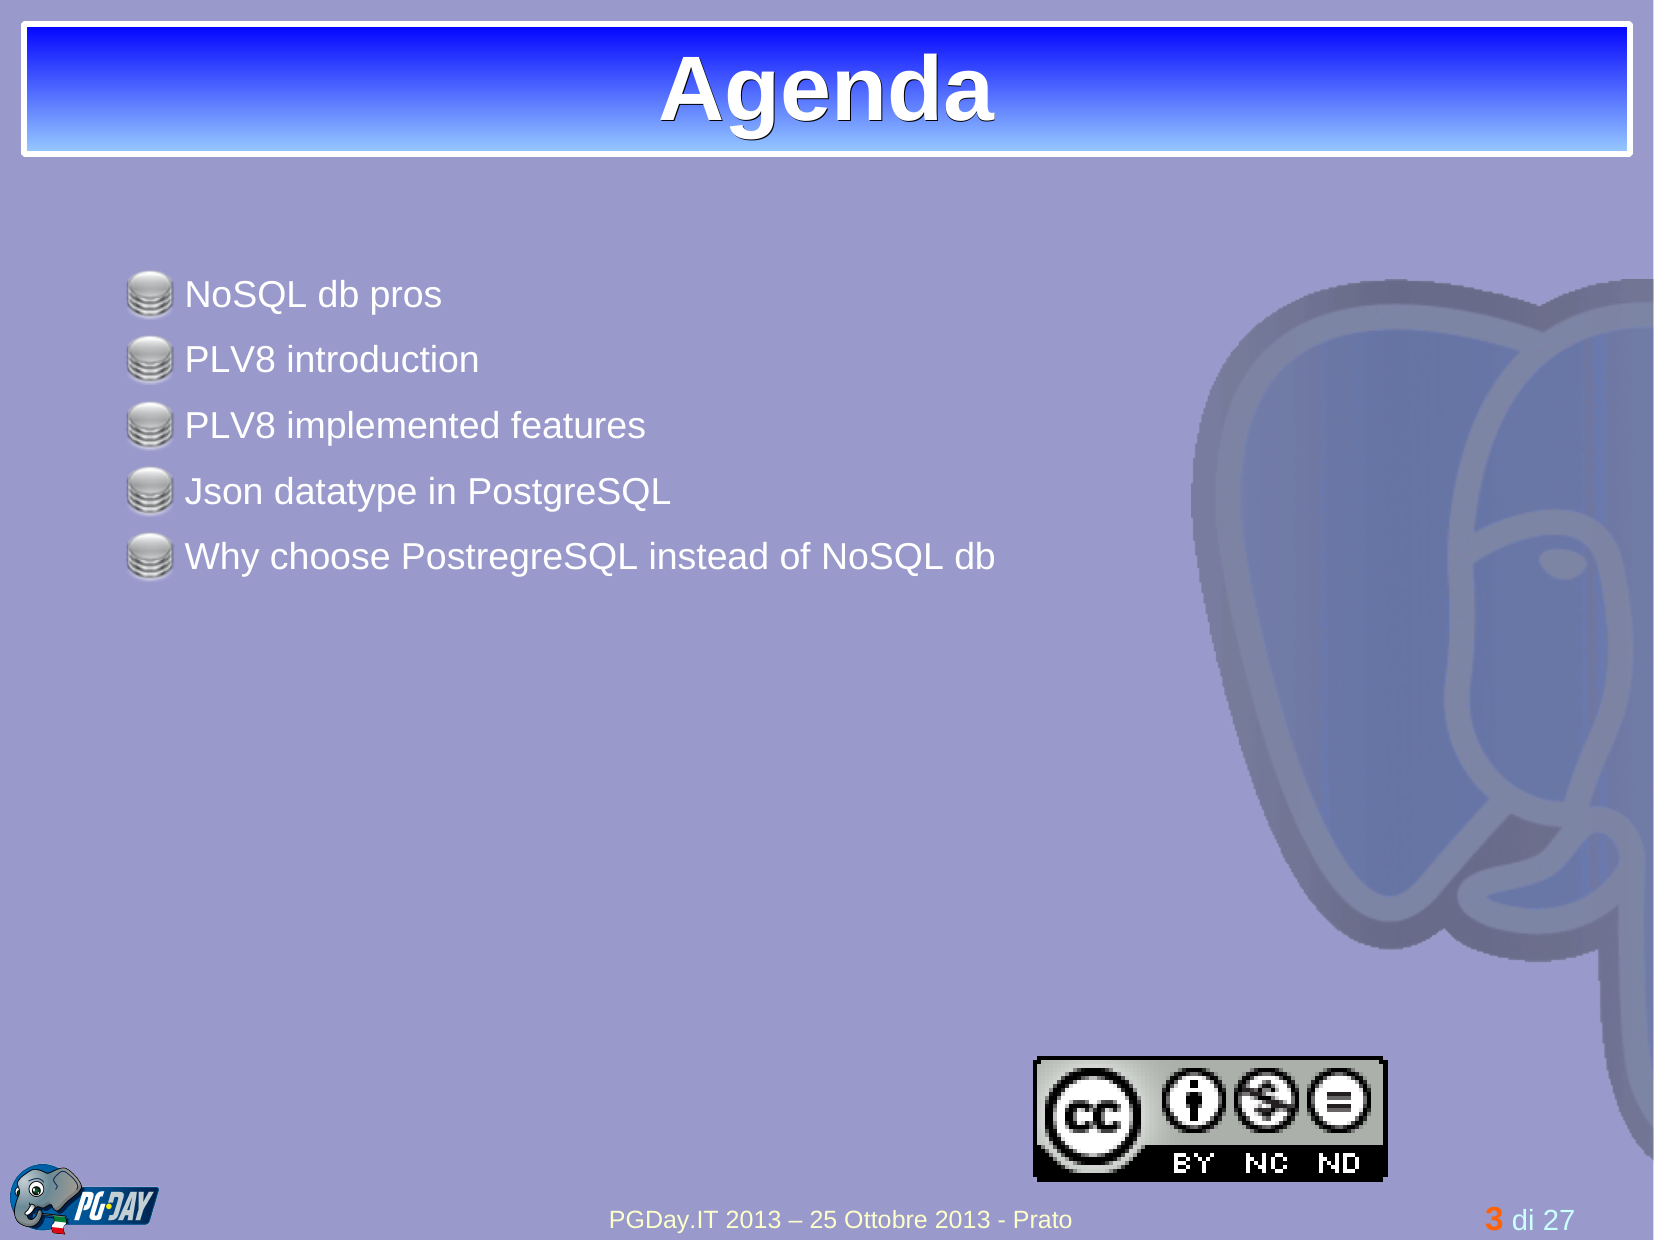

# Agenda
 NoSQL db pros
 PLV8 introduction
 PLV8 implemented features
 Json datatype in PostgreSQL
 Why choose PostregreSQL instead of NoSQL db